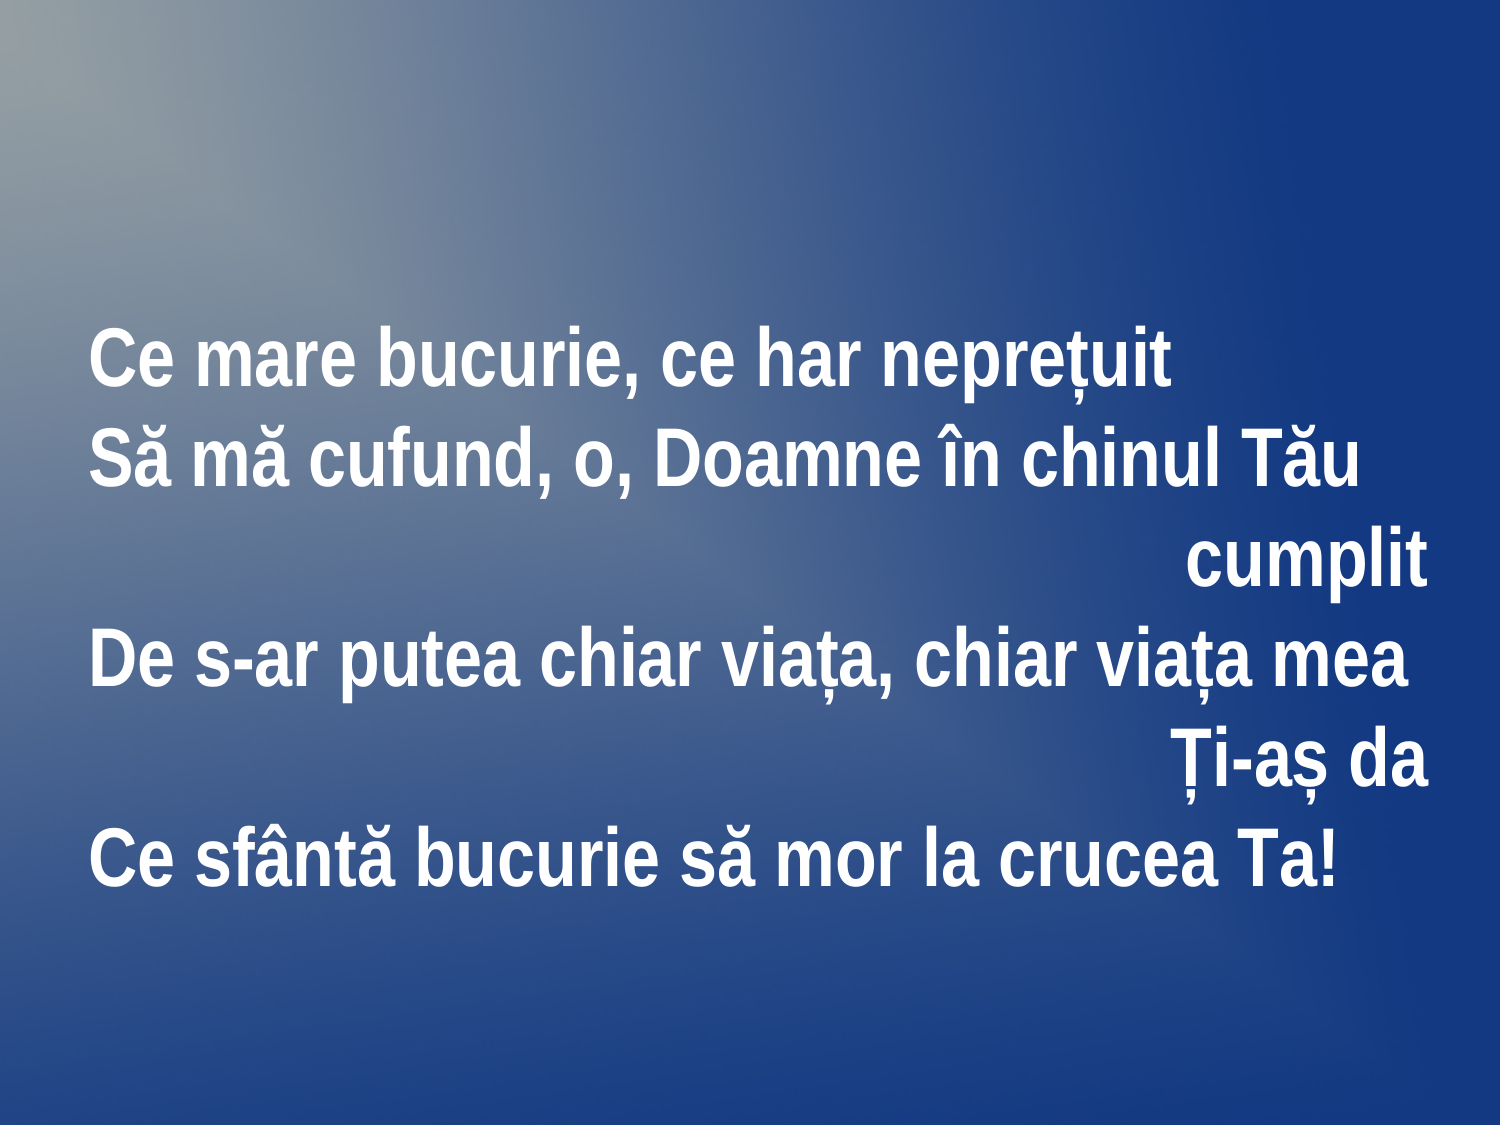

Ce mare bucurie, ce har neprețuit
Să mă cufund, o, Doamne în chinul Tău
cumplit
De s-ar putea chiar viața, chiar viața mea
Ți-aș da
Ce sfântă bucurie să mor la crucea Ta!